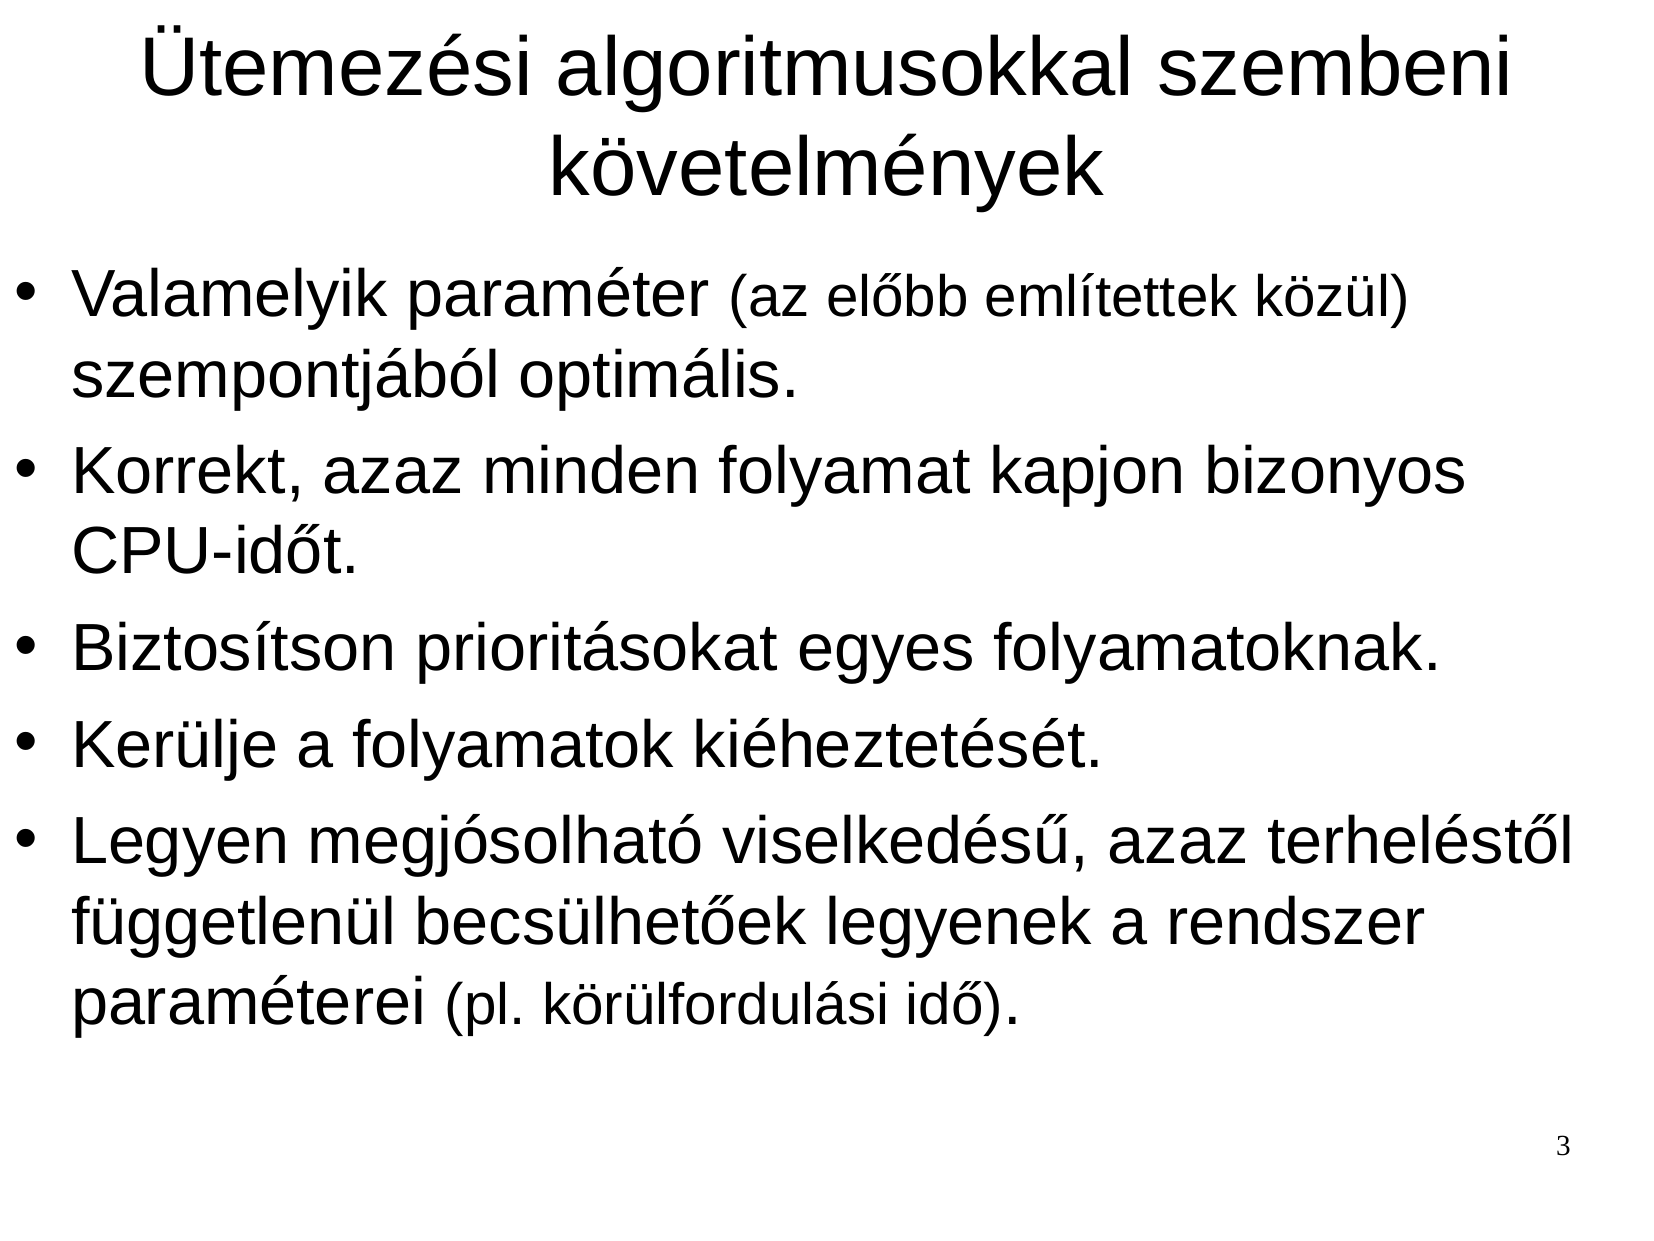

# Ütemezési algoritmusokkal szembeni követelmények
Valamelyik paraméter (az előbb említettek közül) szempontjából optimális.
Korrekt, azaz minden folyamat kapjon bizonyos CPU-időt.
Biztosítson prioritásokat egyes folyamatoknak.
Kerülje a folyamatok kiéheztetését.
Legyen megjósolható viselkedésű, azaz terheléstől függetlenül becsülhetőek legyenek a rendszer paraméterei (pl. körülfordulási idő).
3